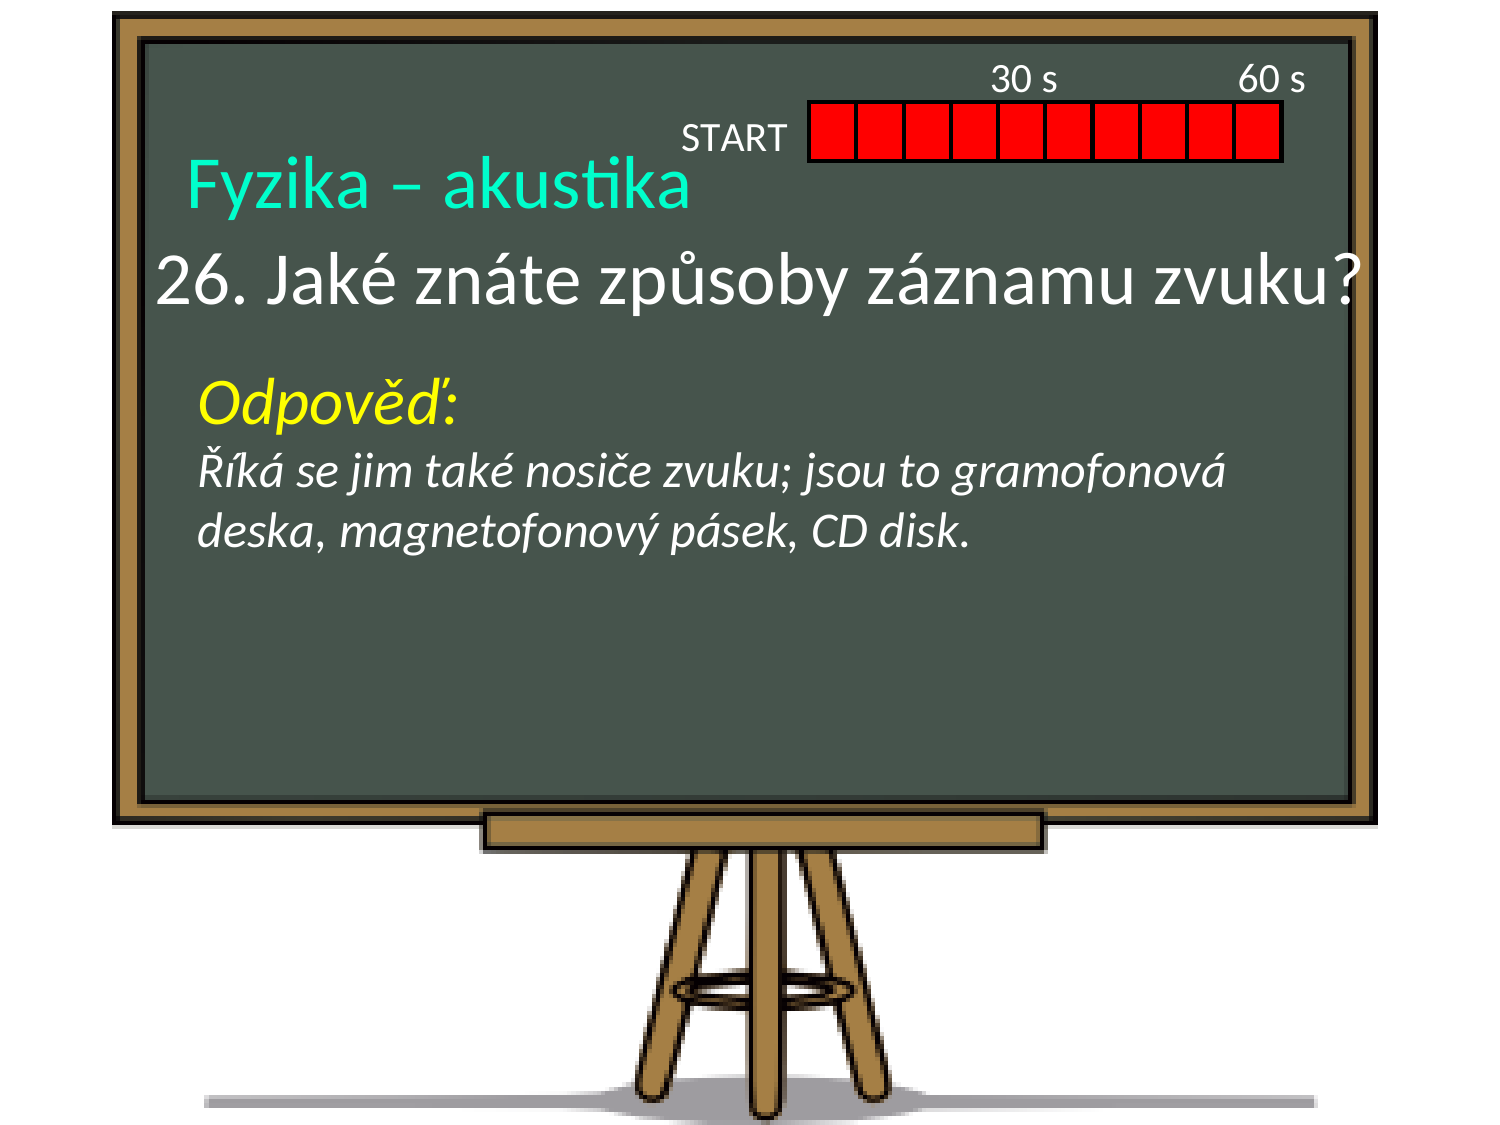

30 s
60 s
START
Fyzika – akustika
26. Jaké znáte způsoby záznamu zvuku?
Odpověď:
Říká se jim také nosiče zvuku; jsou to gramofonová deska, magnetofonový pásek, CD disk.